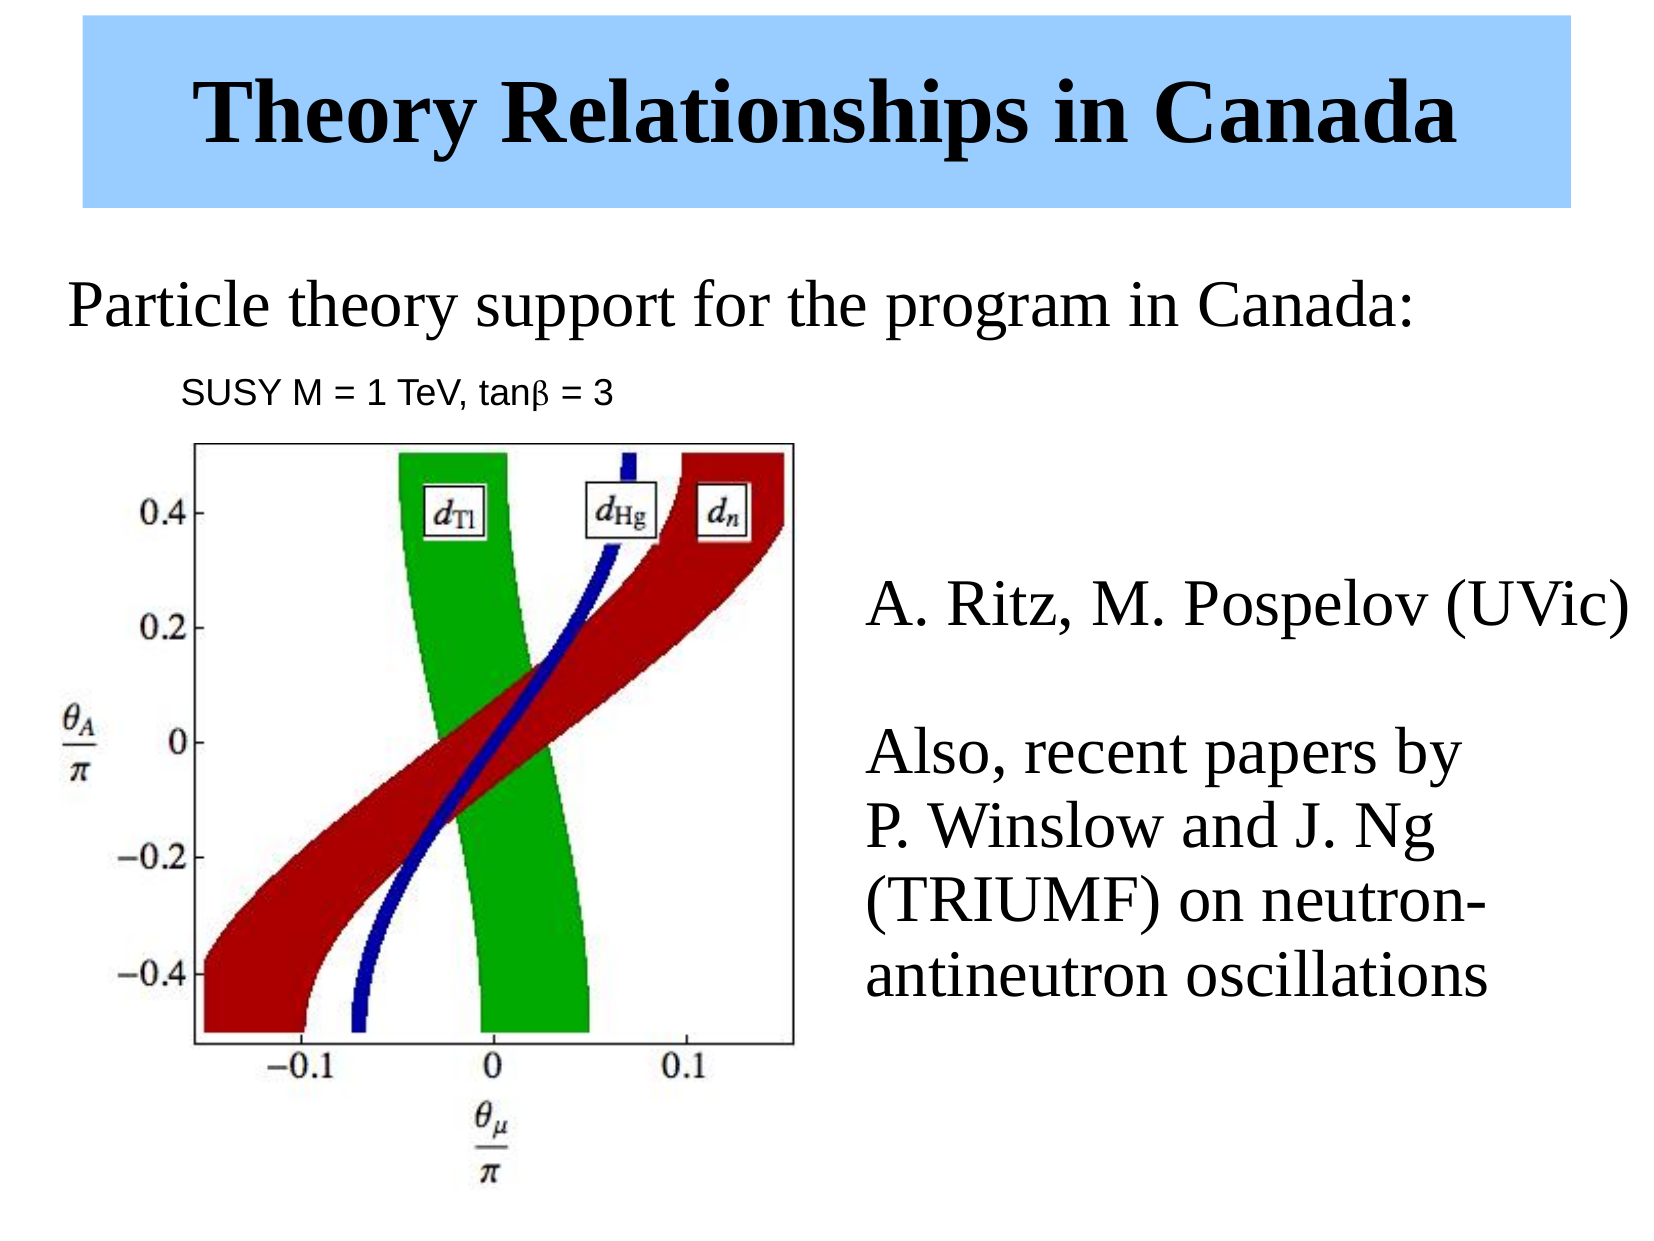

# Theory Relationships in Canada
Particle theory support for the program in Canada:
SUSY M = 1 TeV, tan = 3
A. Ritz, M. Pospelov (UVic)
Also, recent papers by
P. Winslow and J. Ng
(TRIUMF) on neutron-
antineutron oscillations